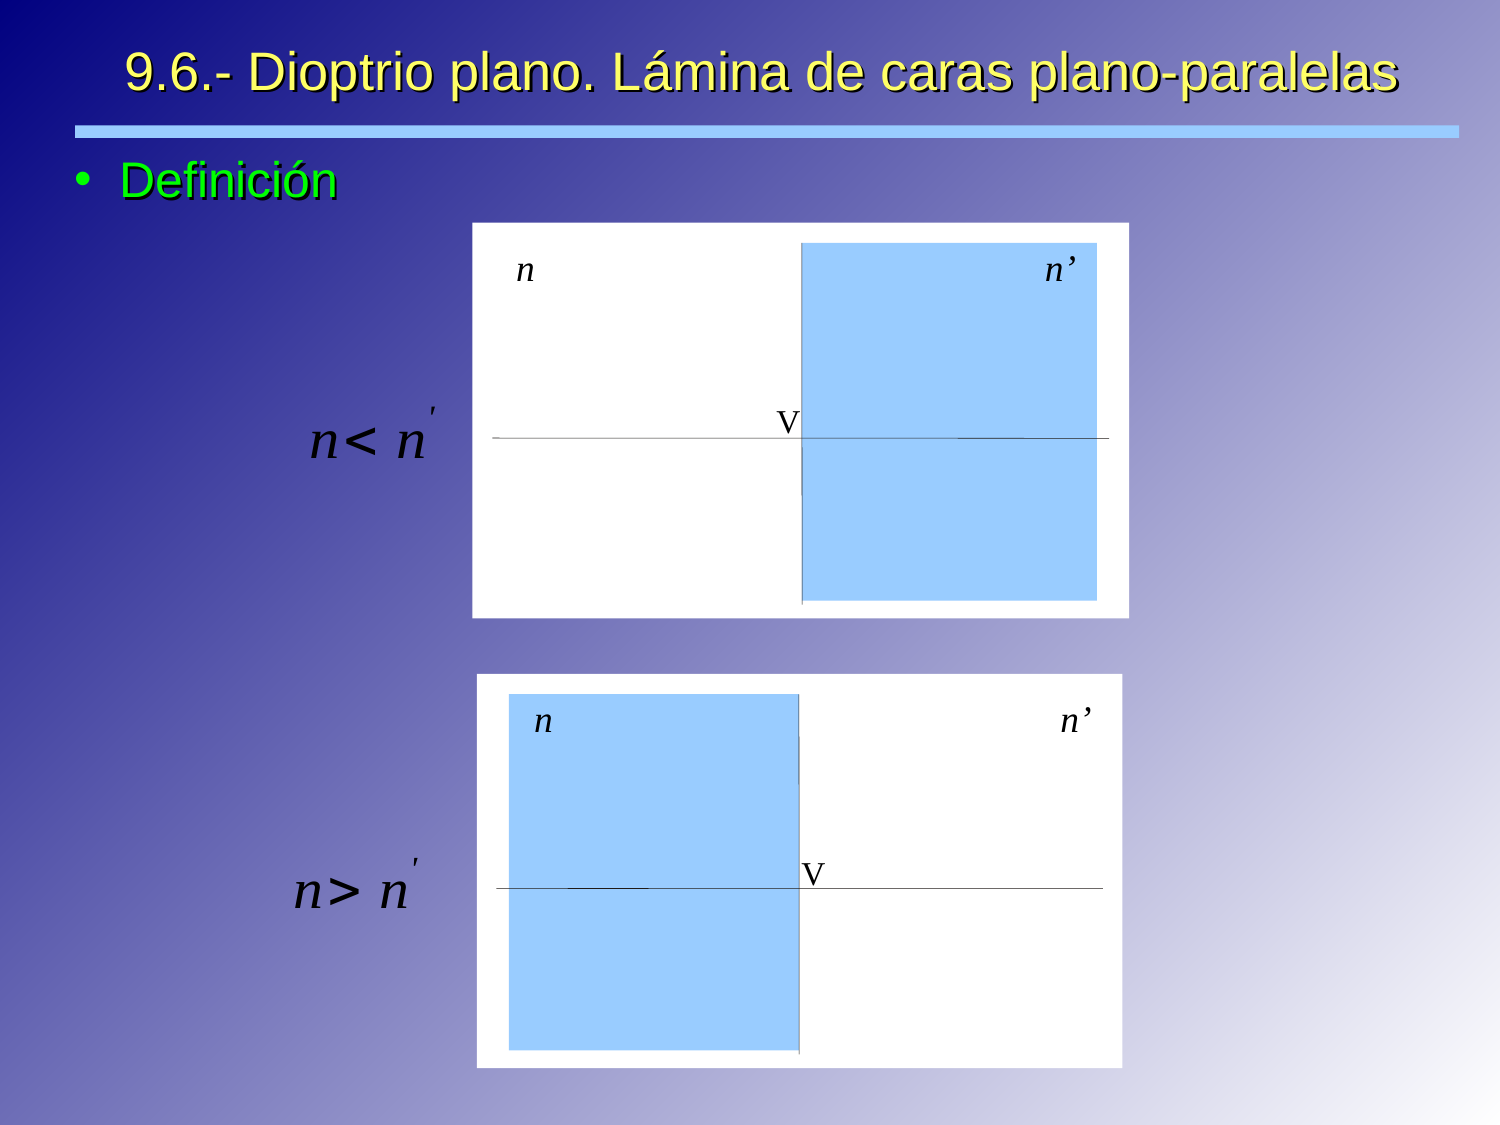

9.6.- Dioptrio plano. Lámina de caras plano-paralelas
Definición
n
n’
V
n
n’
V